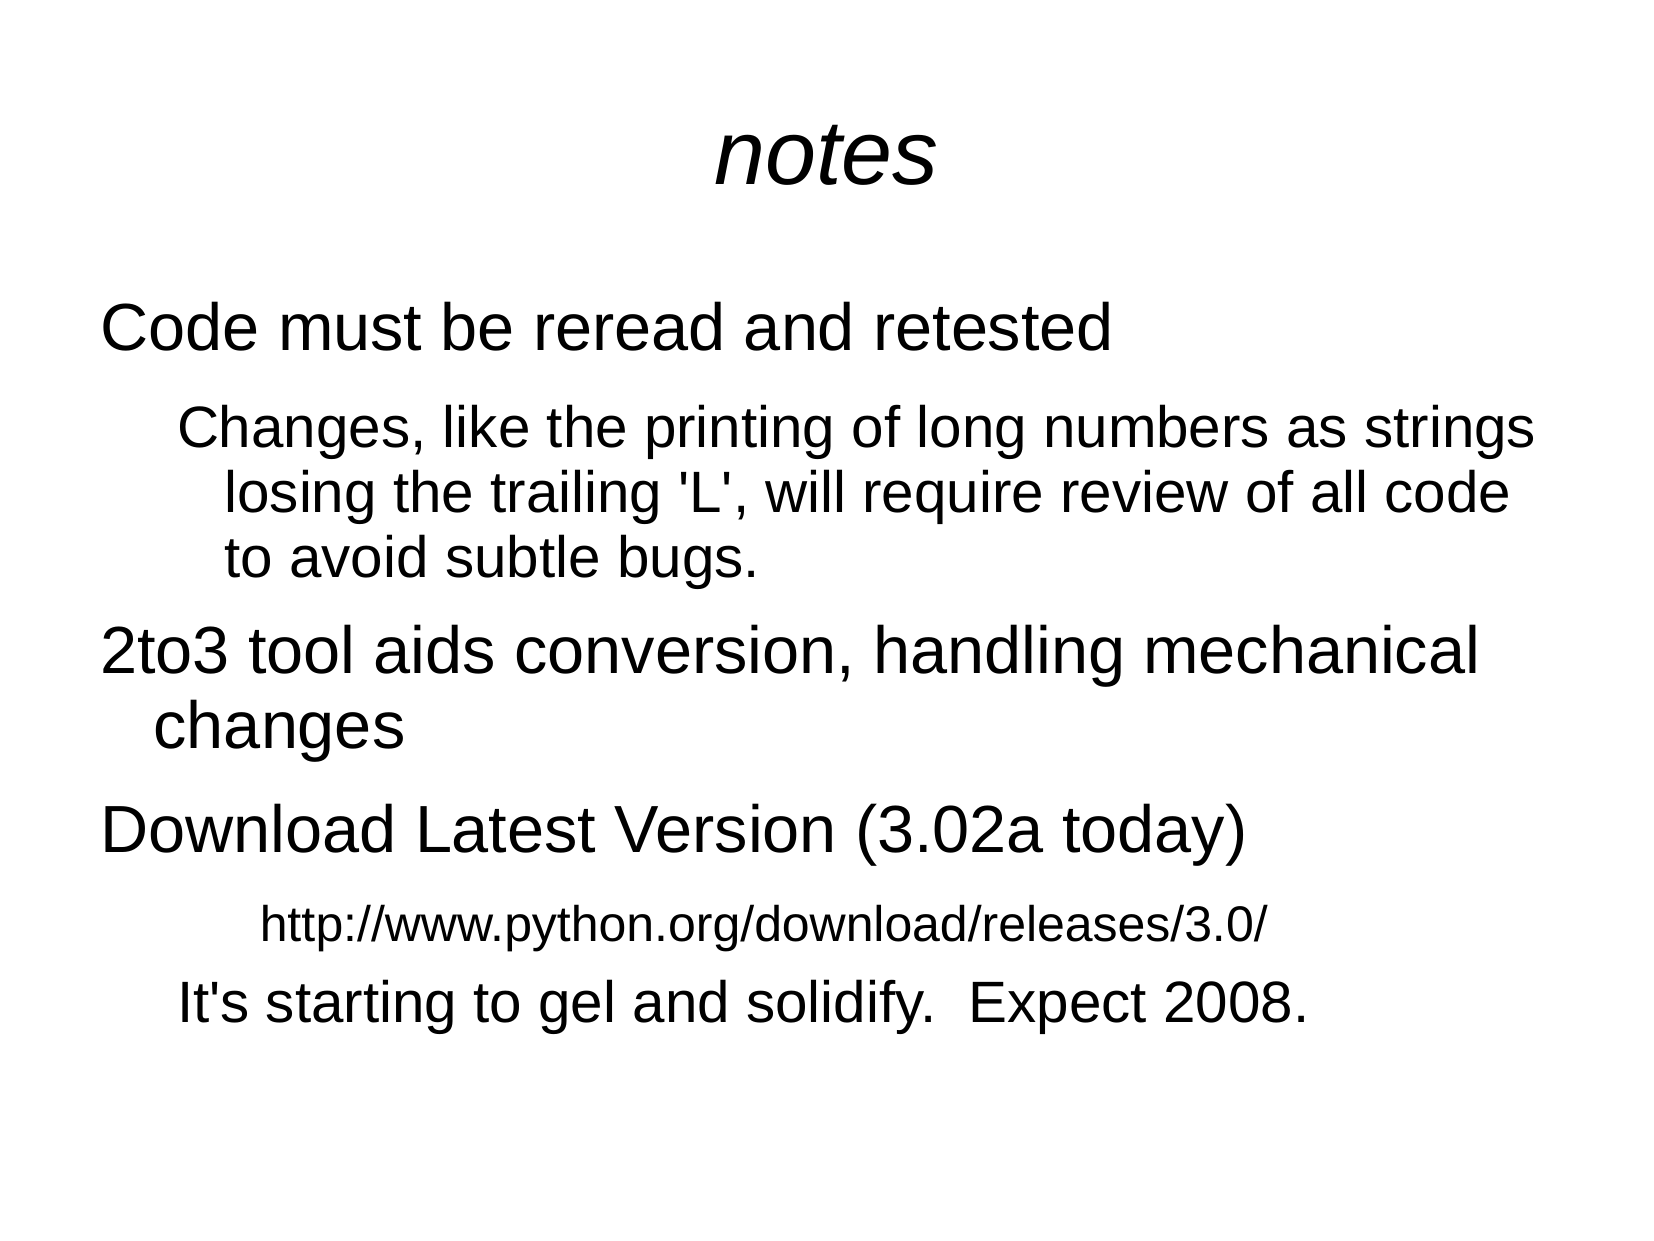

# notes
Code must be reread and retested
Changes, like the printing of long numbers as strings losing the trailing 'L', will require review of all code to avoid subtle bugs.
2to3 tool aids conversion, handling mechanical changes
Download Latest Version (3.02a today)
http://www.python.org/download/releases/3.0/
It's starting to gel and solidify. Expect 2008.